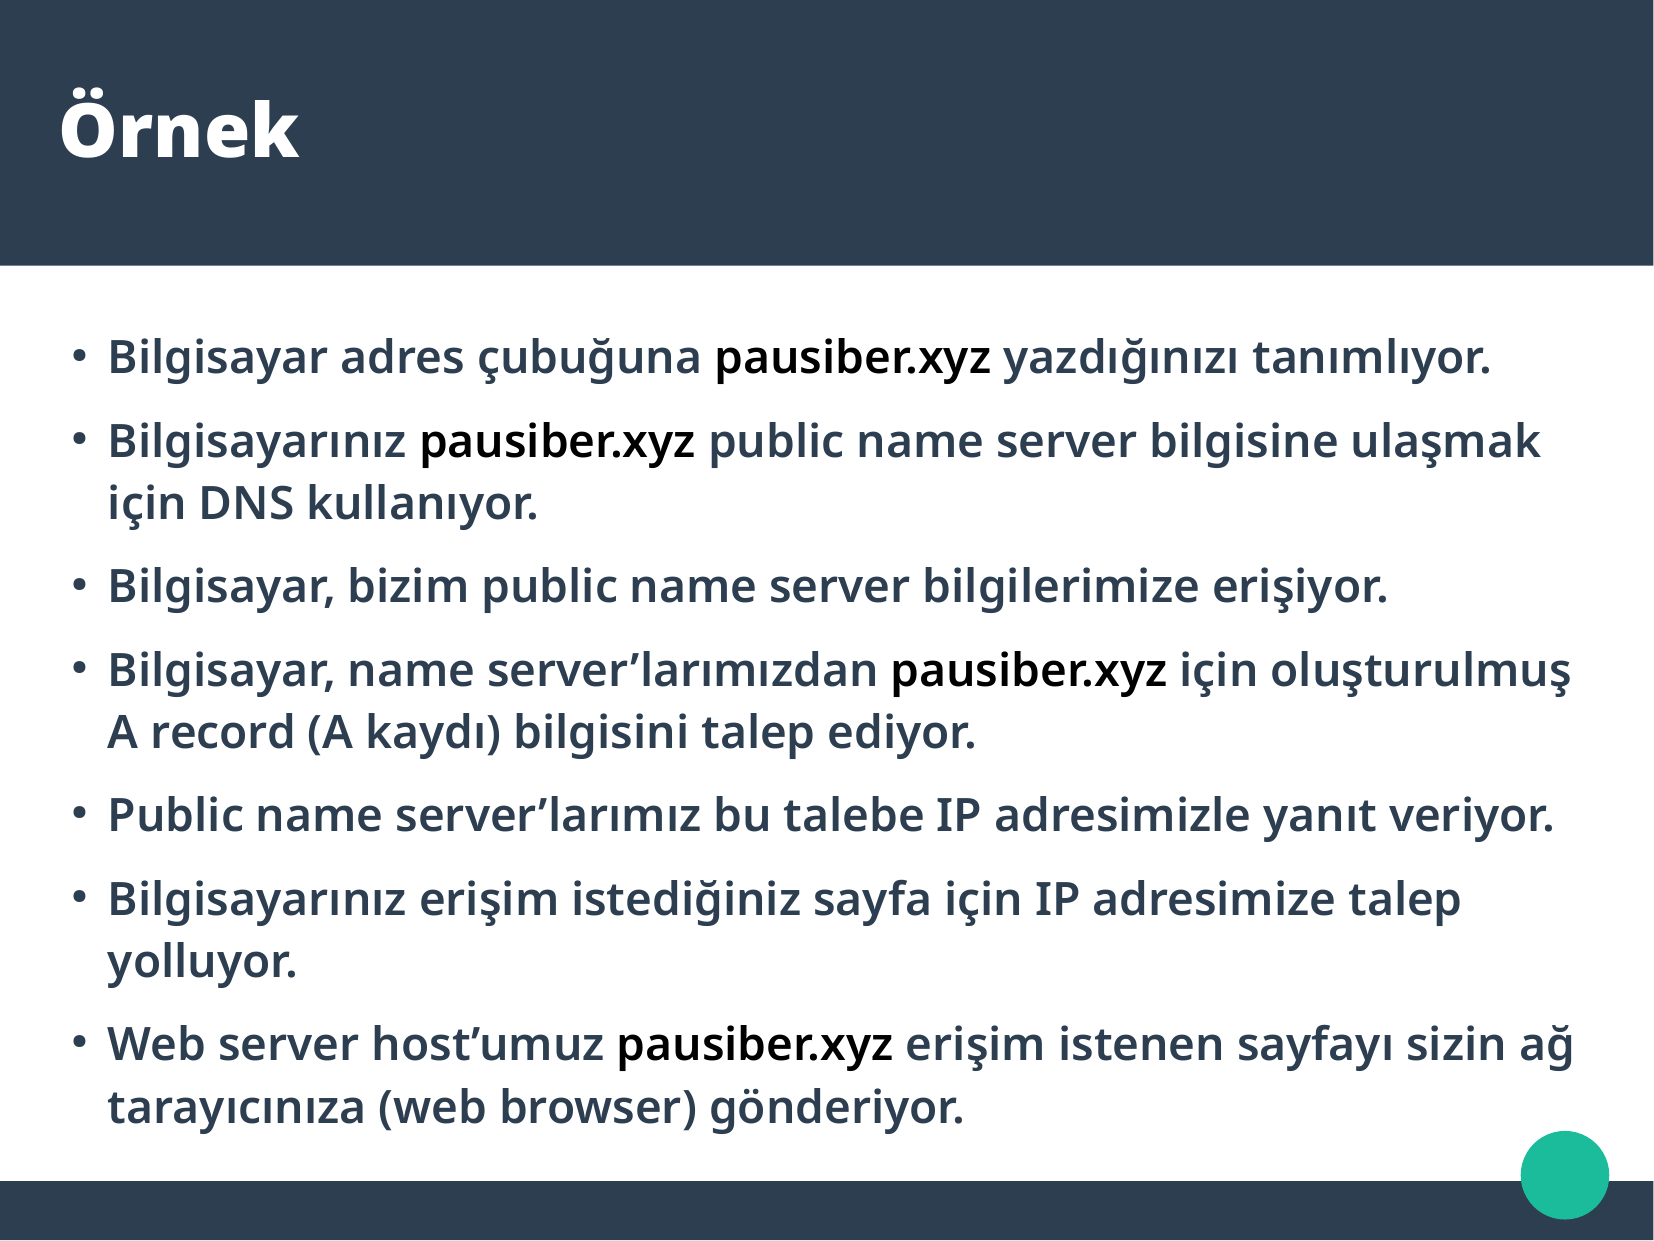

# Örnek
Bilgisayar adres çubuğuna pausiber.xyz yazdığınızı tanımlıyor.
Bilgisayarınız pausiber.xyz public name server bilgisine ulaşmak için DNS kullanıyor.
Bilgisayar, bizim public name server bilgilerimize erişiyor.
Bilgisayar, name server’larımızdan pausiber.xyz için oluşturulmuş A record (A kaydı) bilgisini talep ediyor.
Public name server’larımız bu talebe IP adresimizle yanıt veriyor.
Bilgisayarınız erişim istediğiniz sayfa için IP adresimize talep yolluyor.
Web server host’umuz pausiber.xyz erişim istenen sayfayı sizin ağ tarayıcınıza (web browser) gönderiyor.